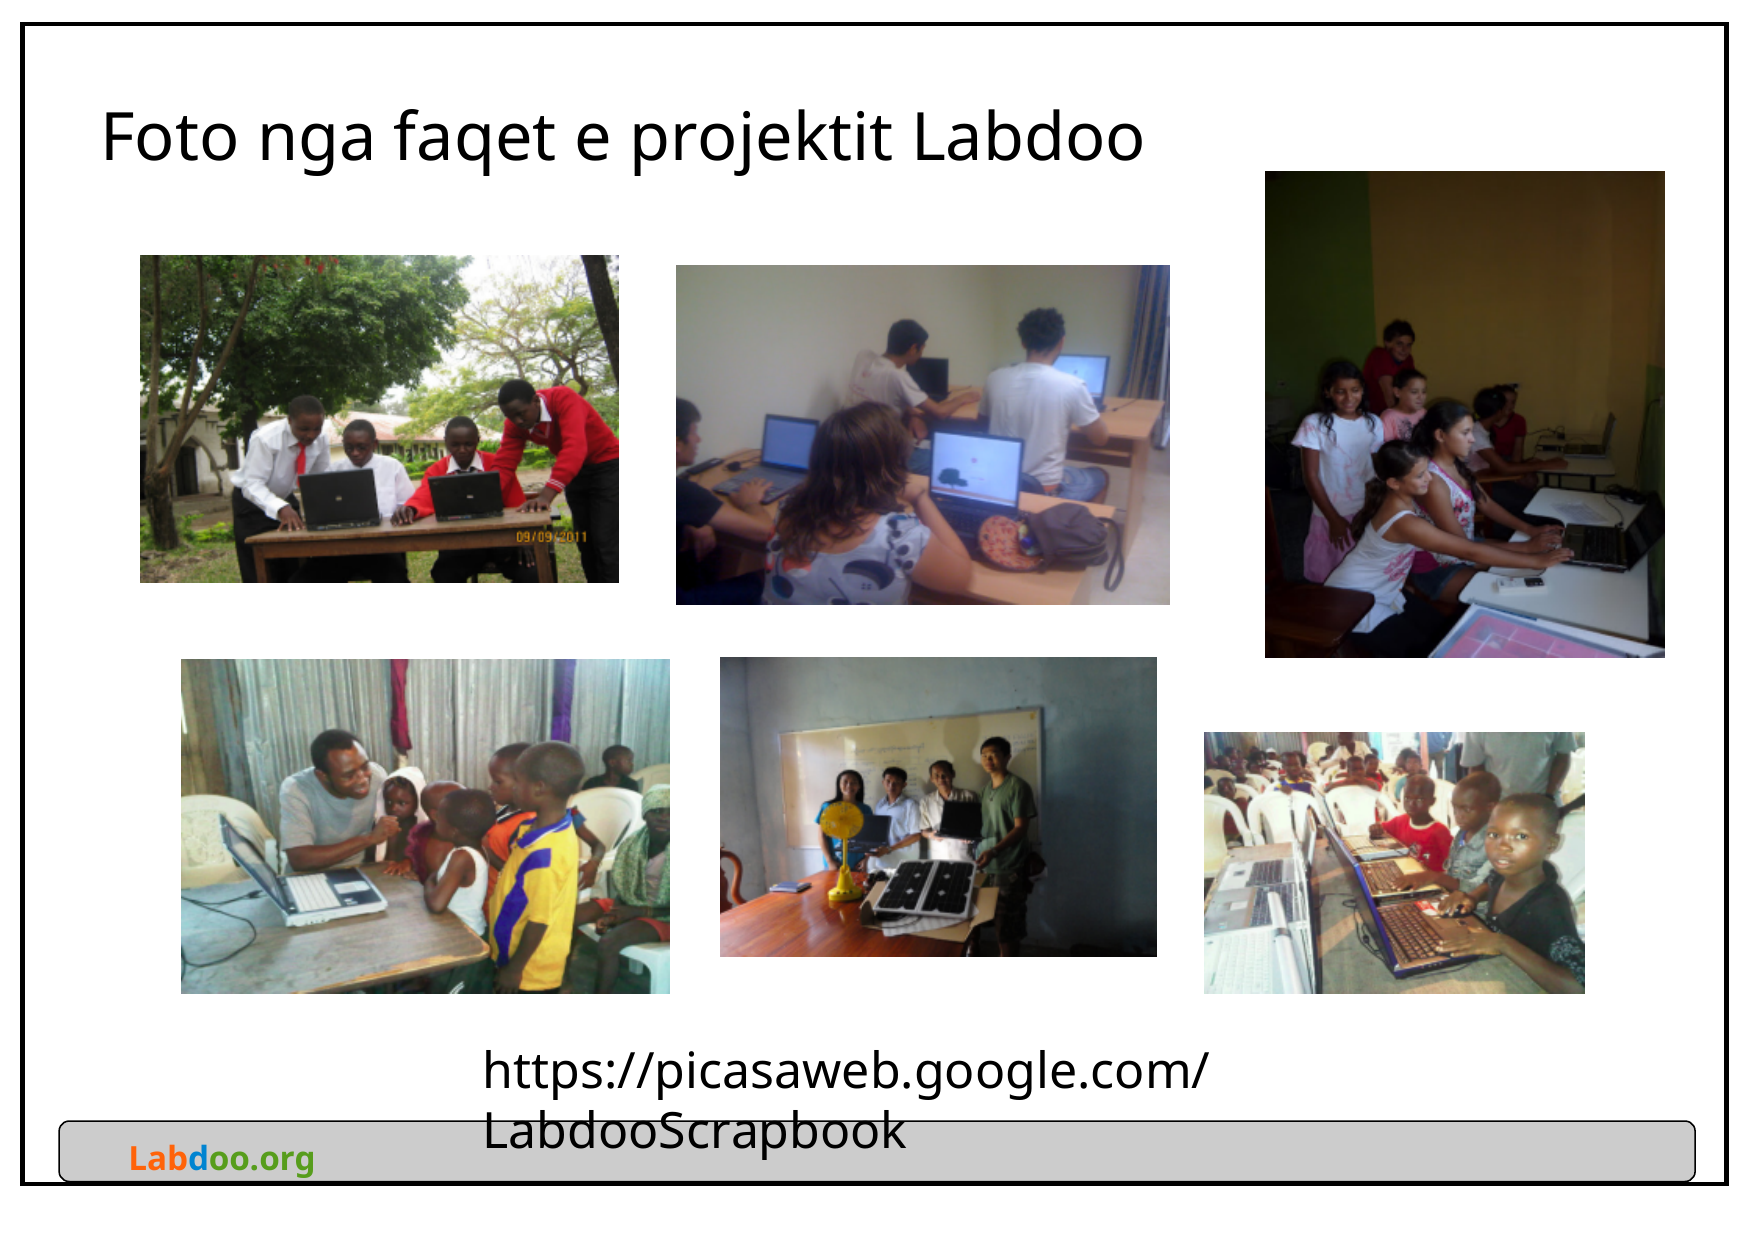

Foto nga faqet e projektit Labdoo
https://picasaweb.google.com/LabdooScrapbook
Labdoo.org